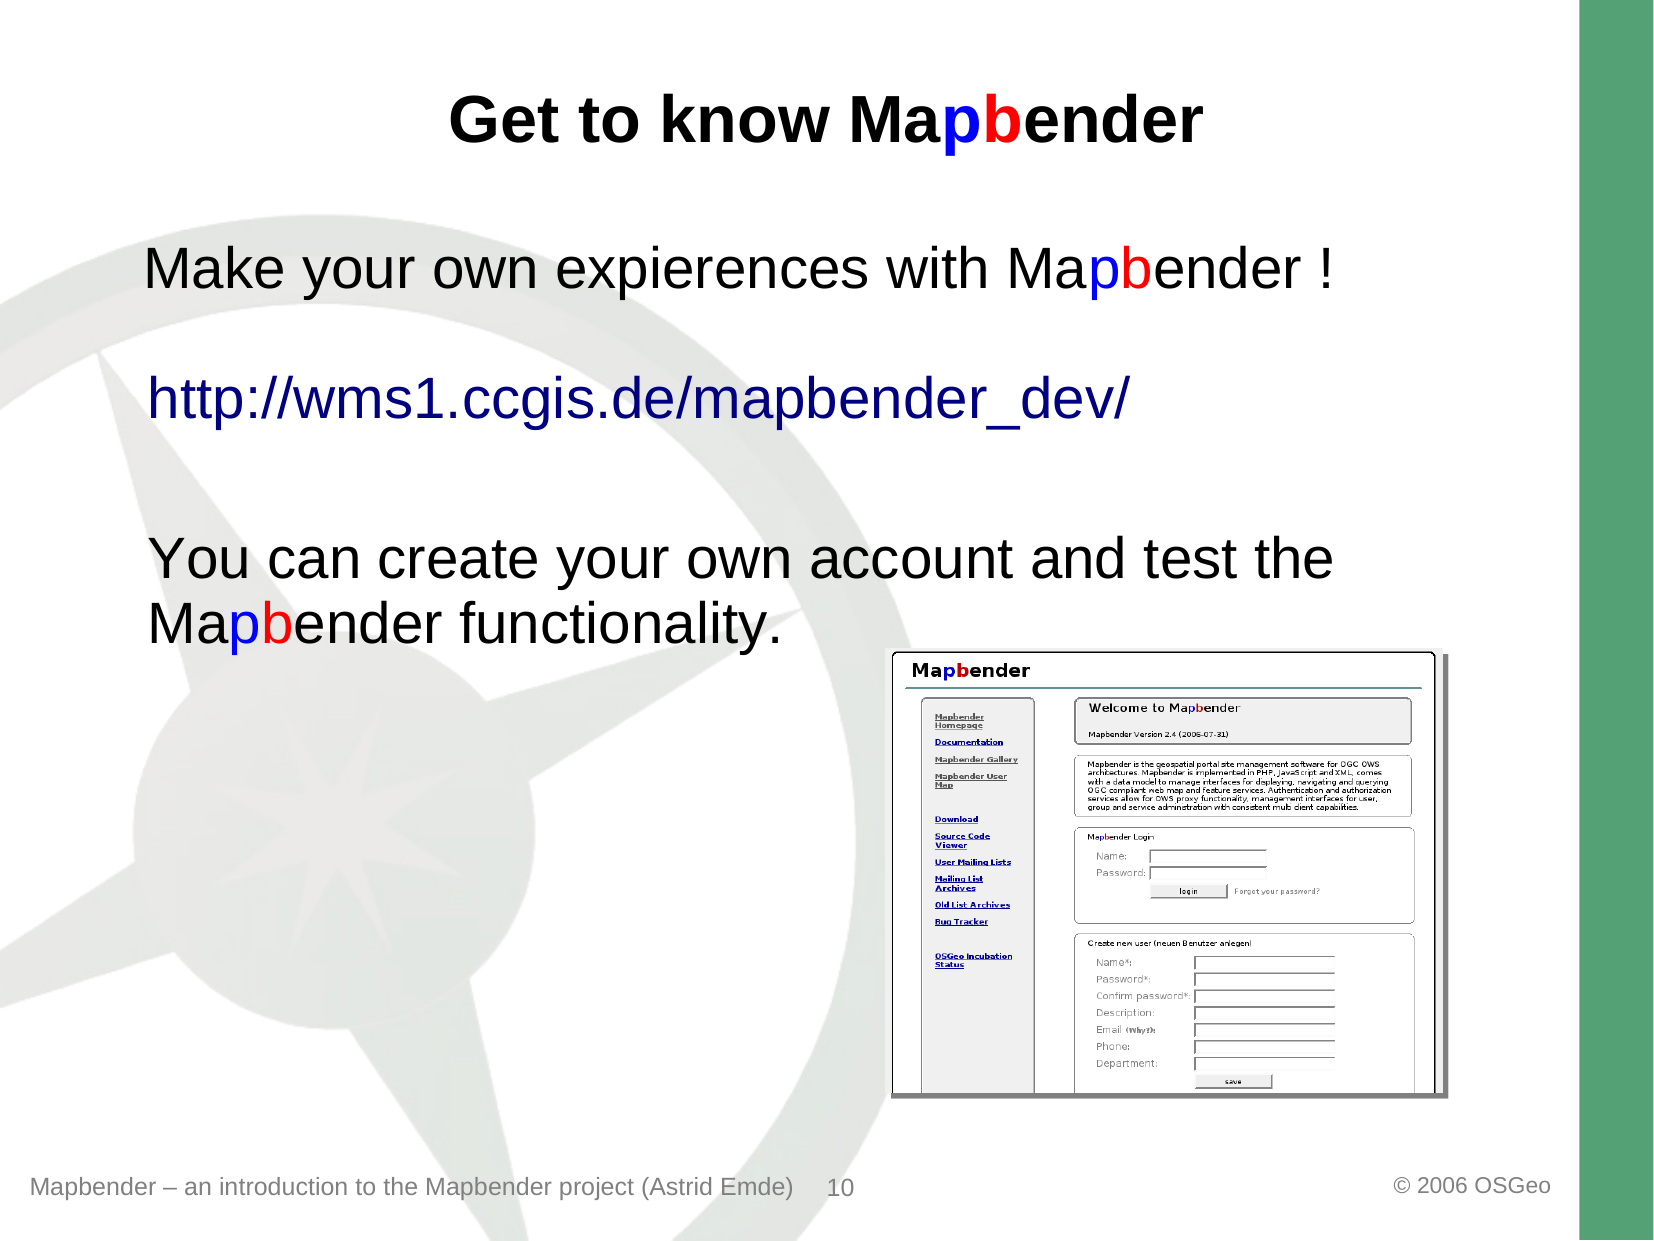

# Get to know Mapbender
 Make your own expierences with Mapbender !
http://wms1.ccgis.de/mapbender_dev/
You can create your own account and test the Mapbender functionality.